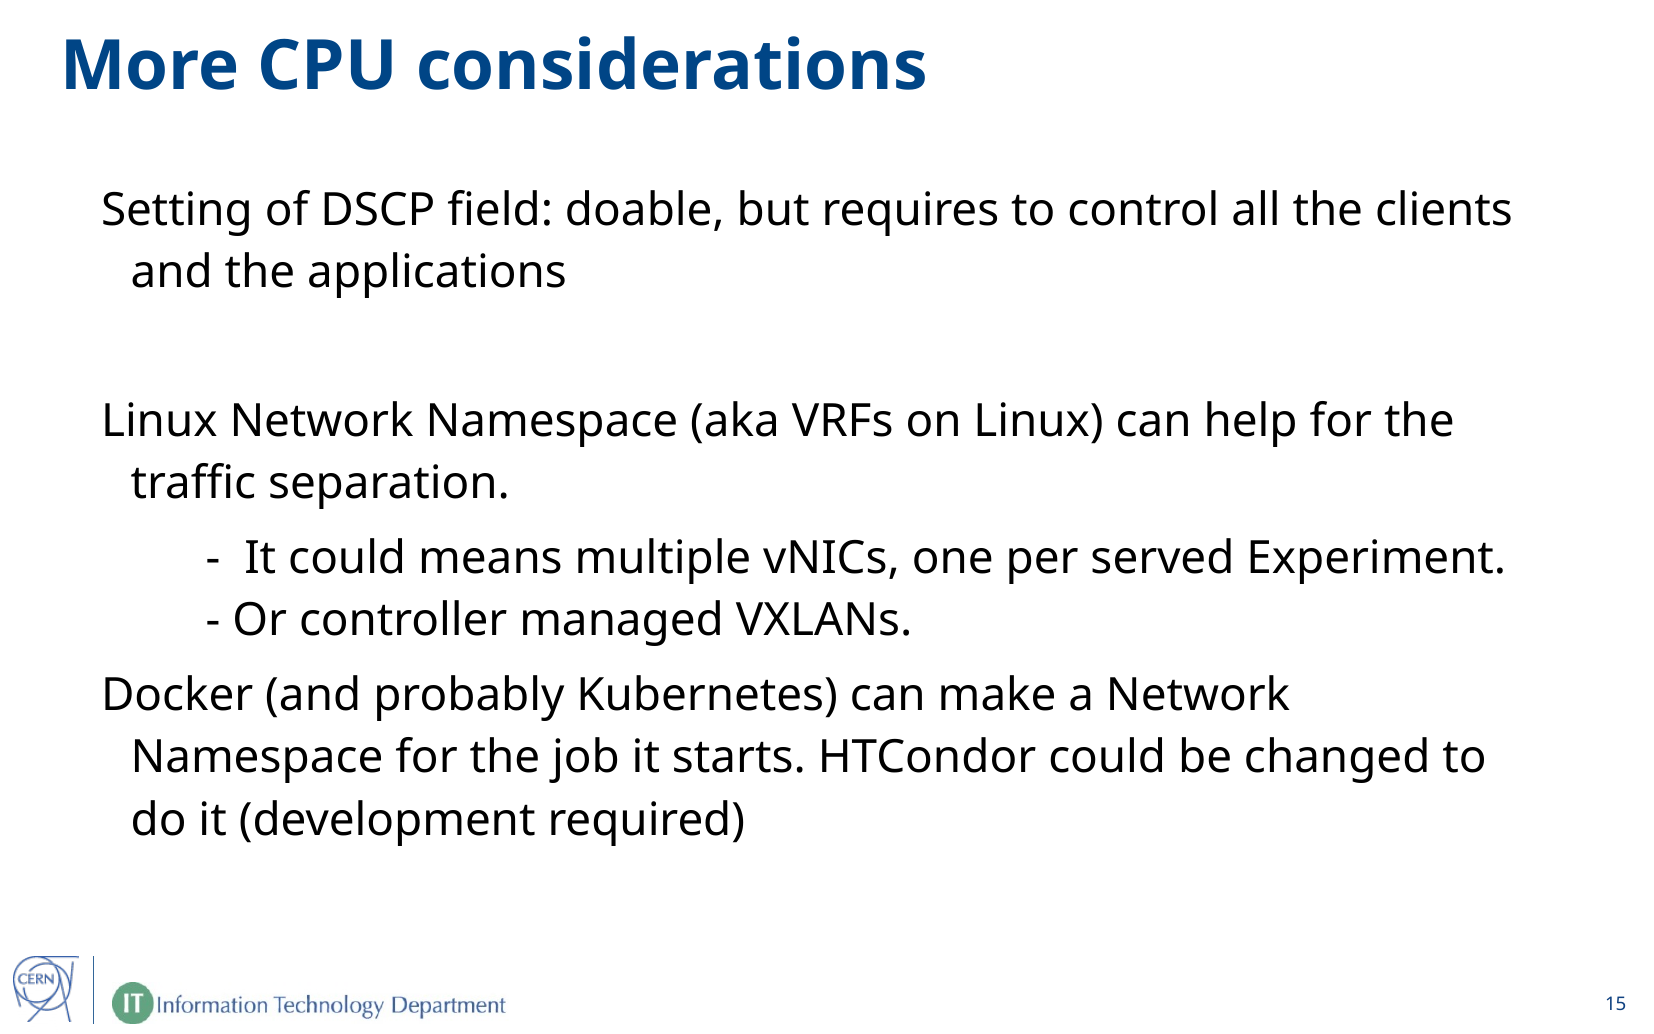

# More CPU considerations
Setting of DSCP field: doable, but requires to control all the clients and the applications
Linux Network Namespace (aka VRFs on Linux) can help for the traffic separation.
	- It could means multiple vNICs, one per served Experiment.
	- Or controller managed VXLANs.
Docker (and probably Kubernetes) can make a Network Namespace for the job it starts. HTCondor could be changed to do it (development required)